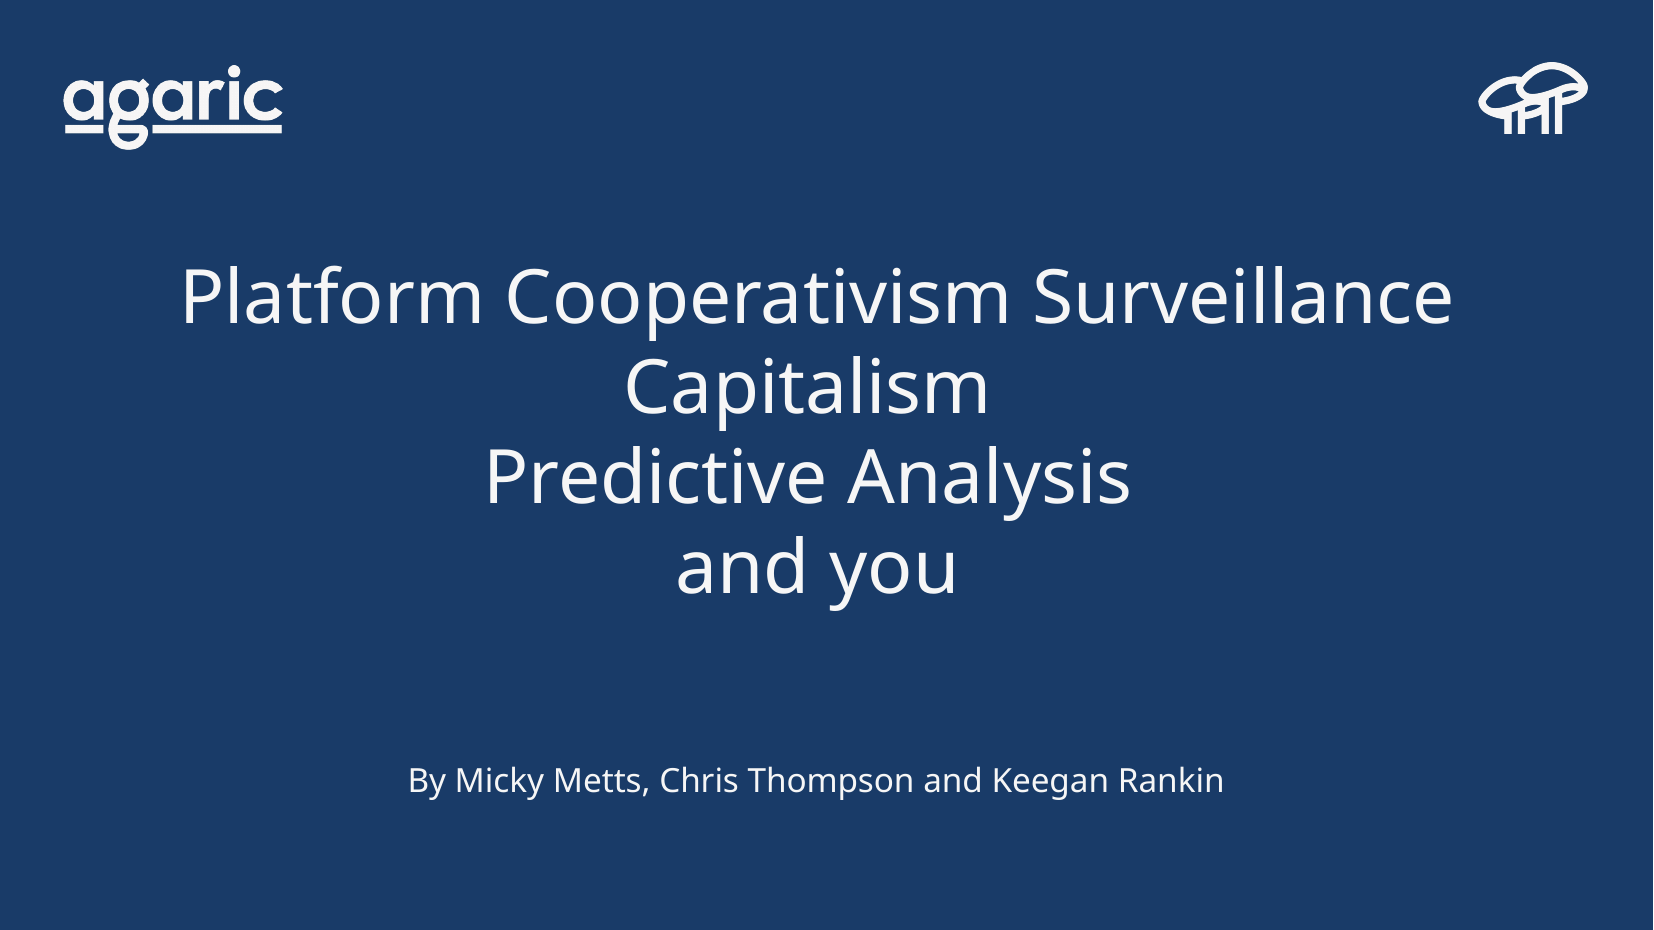

# Platform Cooperativism Surveillance Capitalism Predictive Analysis and you
By Micky Metts, Chris Thompson and Keegan Rankin